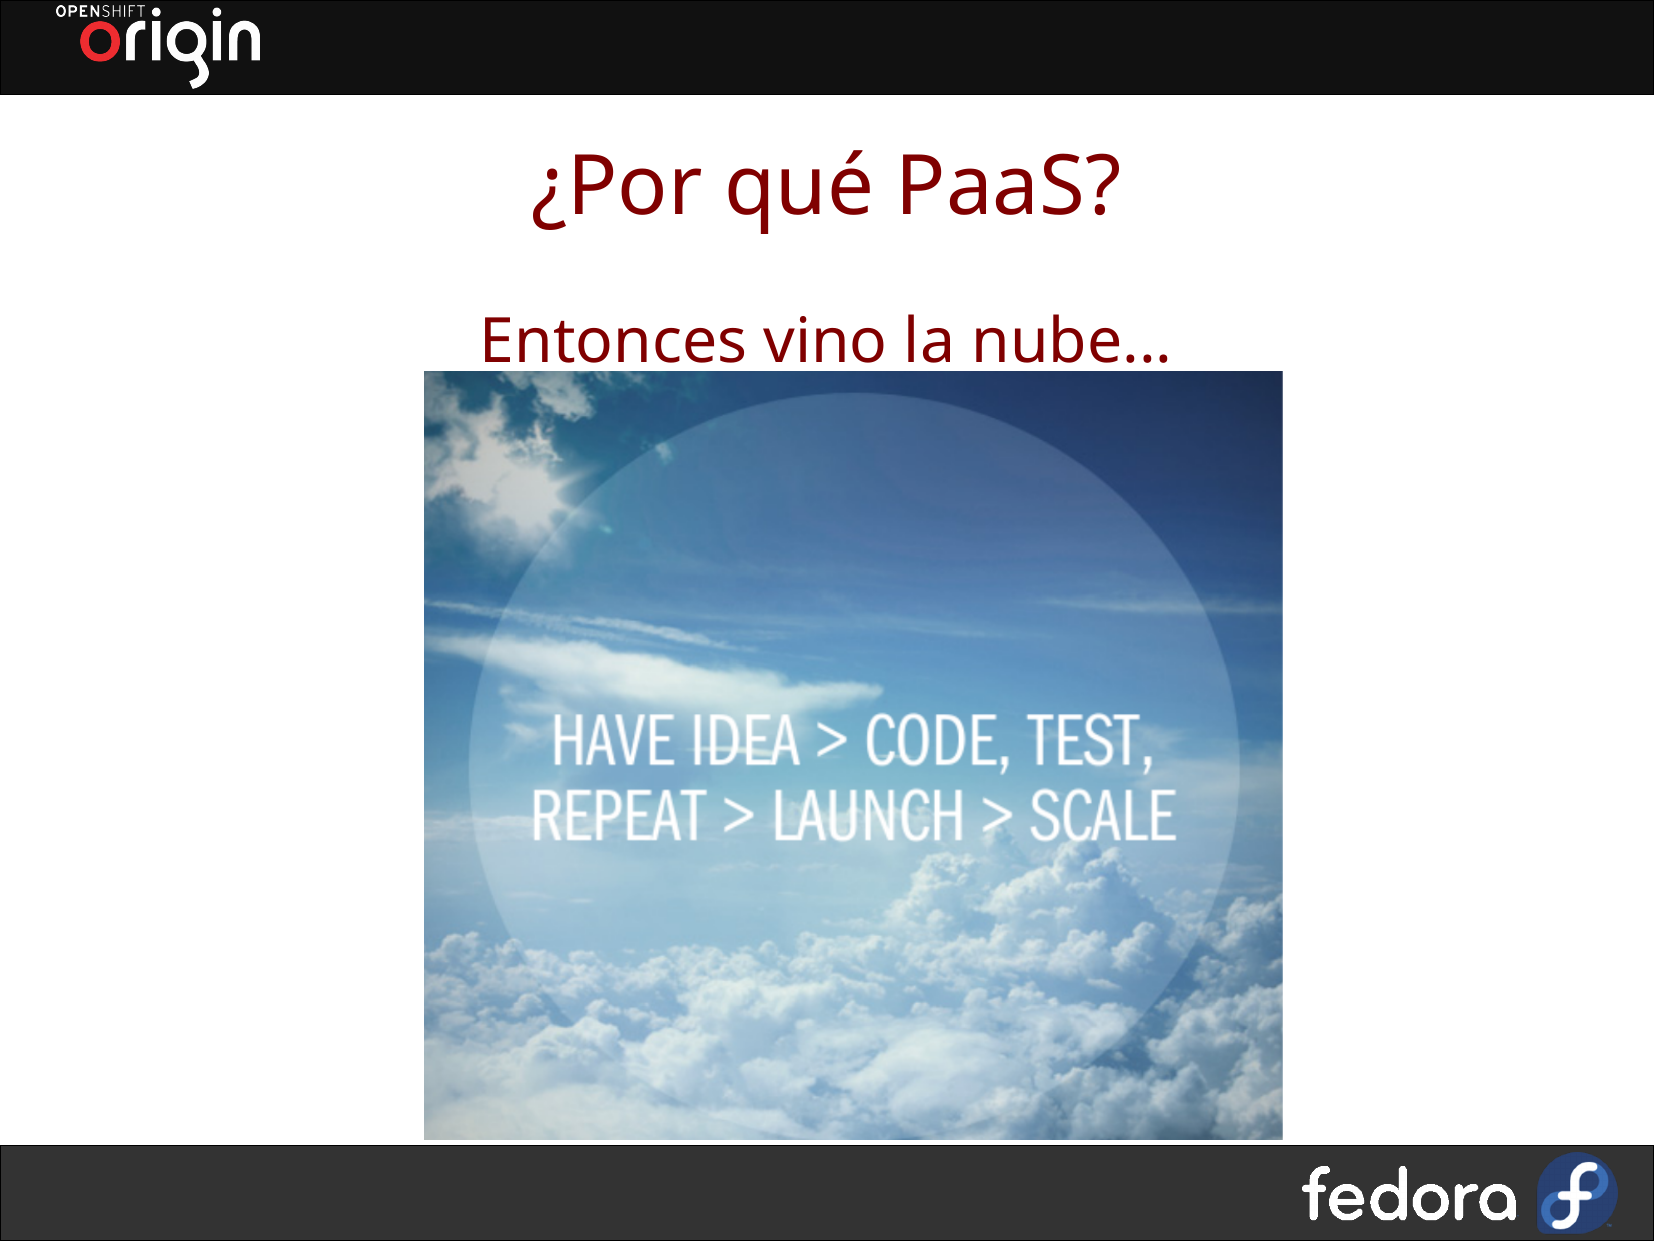

# ¿Por qué PaaS?
Entonces vino la nube...